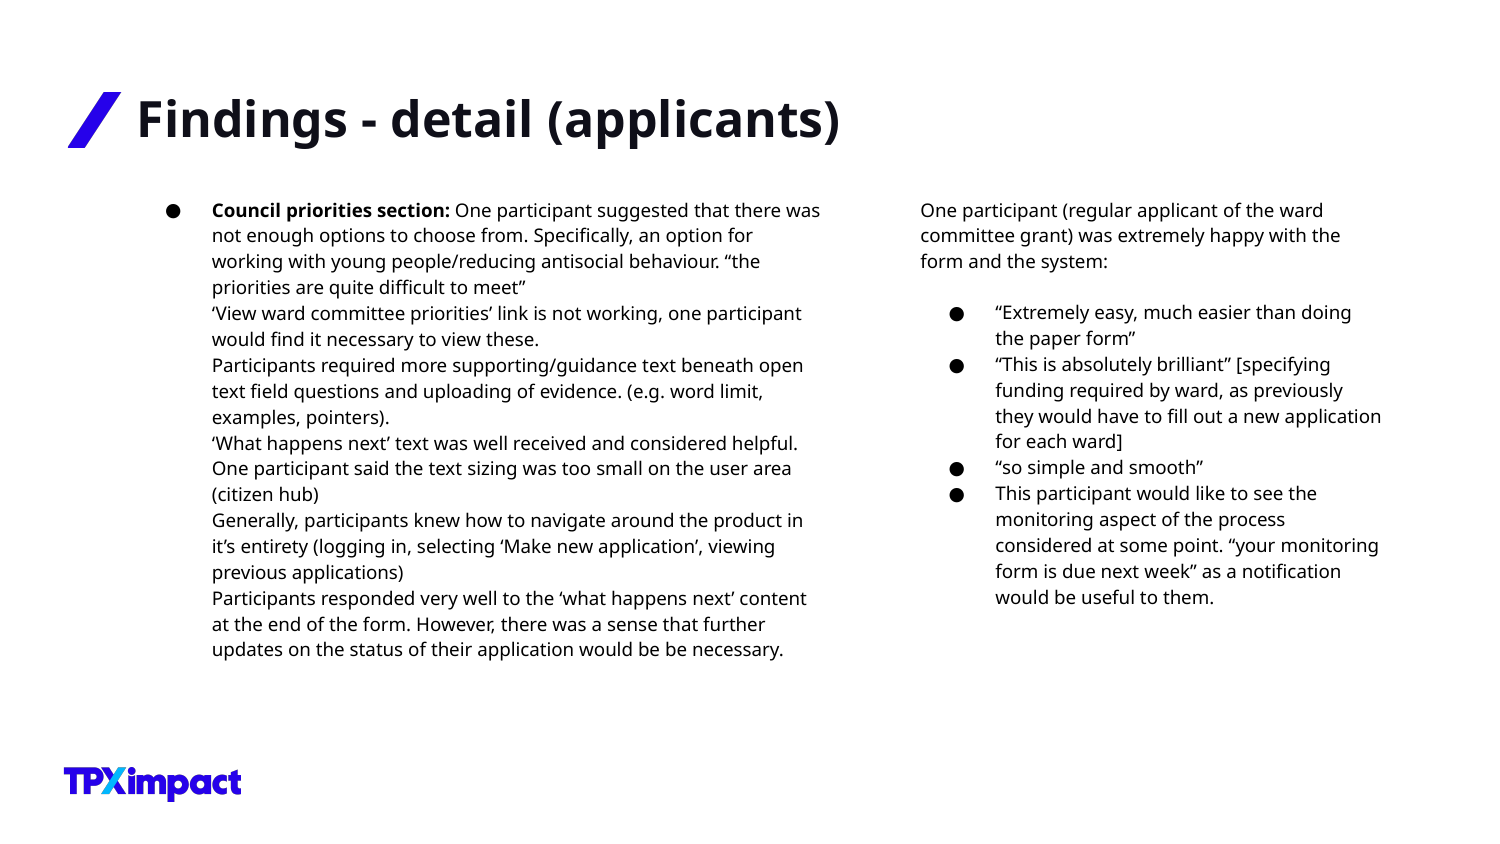

# Findings - detail (applicants)
Council priorities section: One participant suggested that there was not enough options to choose from. Specifically, an option for working with young people/reducing antisocial behaviour. “the priorities are quite difficult to meet”
‘View ward committee priorities’ link is not working, one participant would find it necessary to view these.
Participants required more supporting/guidance text beneath open text field questions and uploading of evidence. (e.g. word limit, examples, pointers).
‘What happens next’ text was well received and considered helpful.
One participant said the text sizing was too small on the user area (citizen hub)
Generally, participants knew how to navigate around the product in it’s entirety (logging in, selecting ‘Make new application’, viewing previous applications)
Participants responded very well to the ‘what happens next’ content at the end of the form. However, there was a sense that further updates on the status of their application would be be necessary.
One participant (regular applicant of the ward committee grant) was extremely happy with the form and the system:
“Extremely easy, much easier than doing the paper form”
“This is absolutely brilliant” [specifying funding required by ward, as previously they would have to fill out a new application for each ward]
“so simple and smooth”
This participant would like to see the monitoring aspect of the process considered at some point. “your monitoring form is due next week” as a notification would be useful to them.